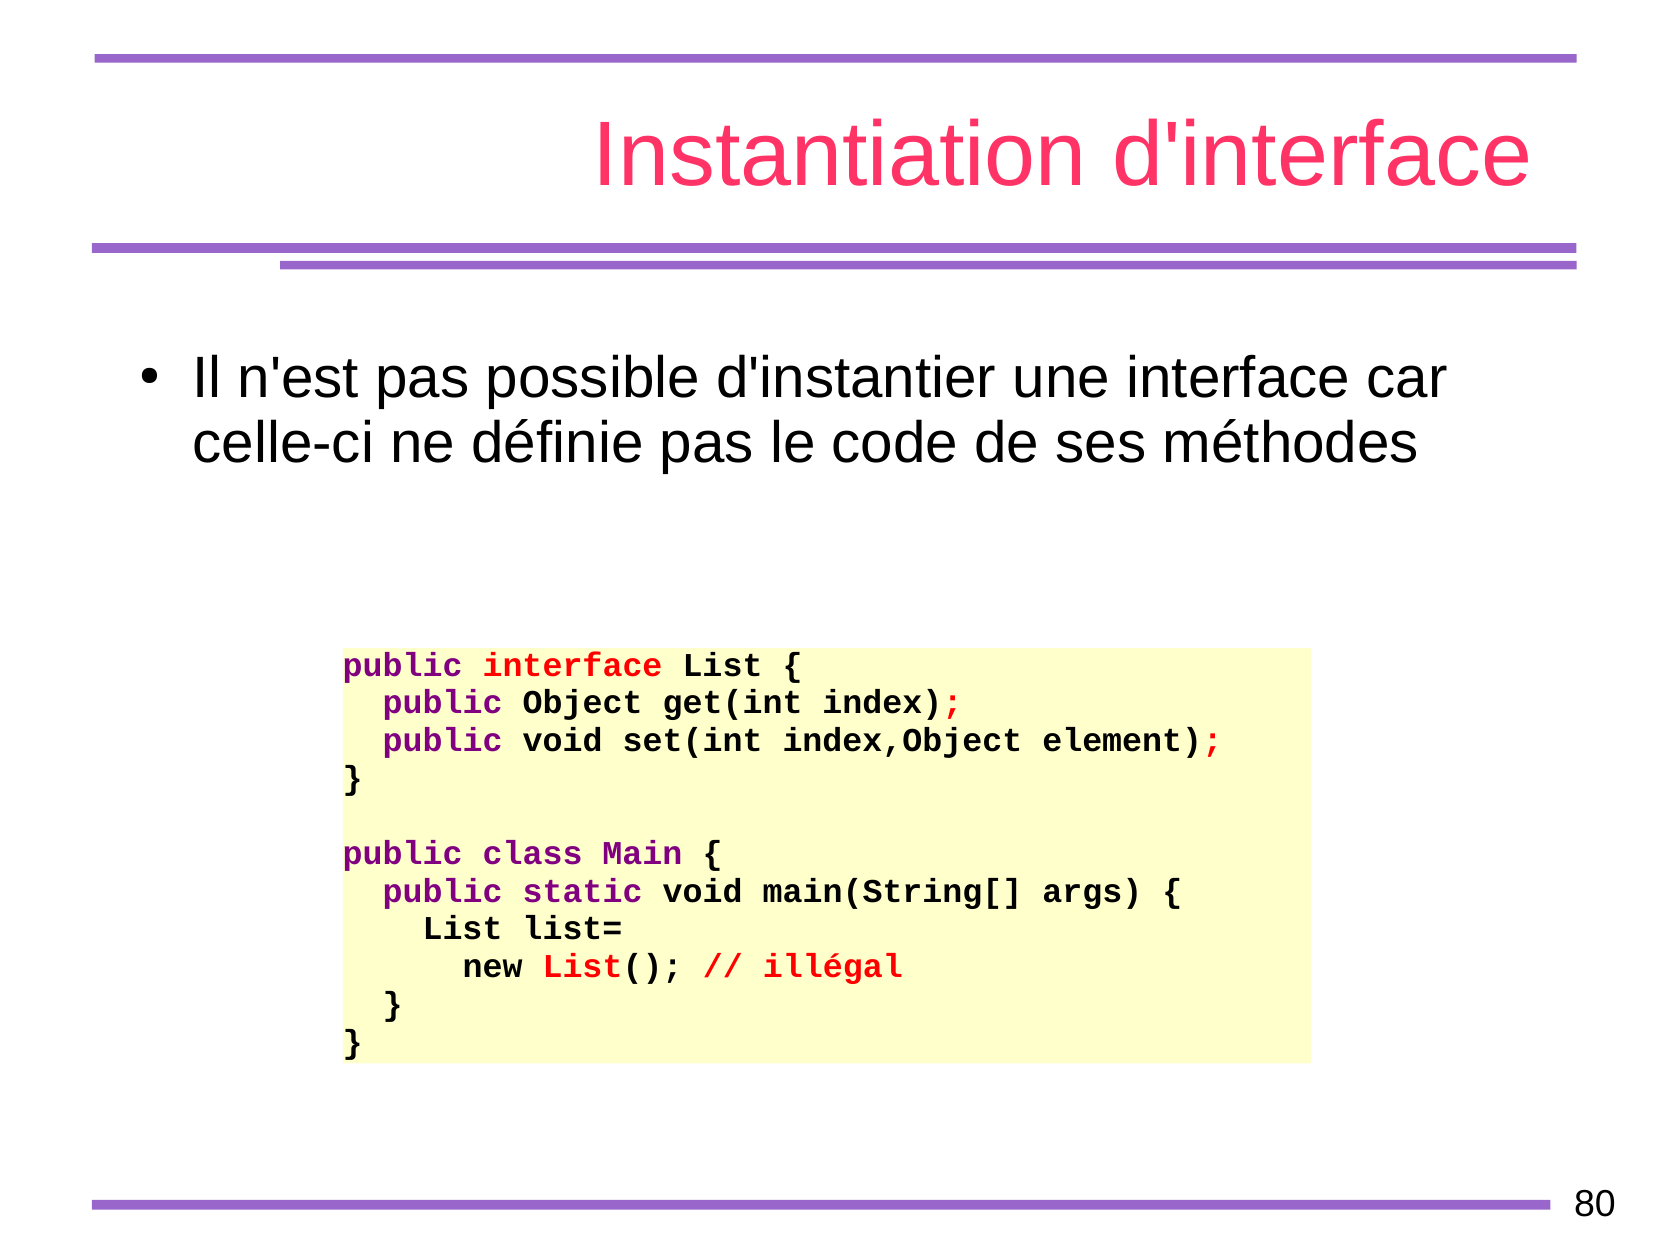

# Instantiation d'interface
Il n'est pas possible d'instantier une interface car celle-ci ne définie pas le code de ses méthodes
public interface List {
 public Object get(int index);
 public void set(int index,Object element);
}
public class Main {
 public static void main(String[] args) {
 List list=
 new List(); // illégal
 }
}